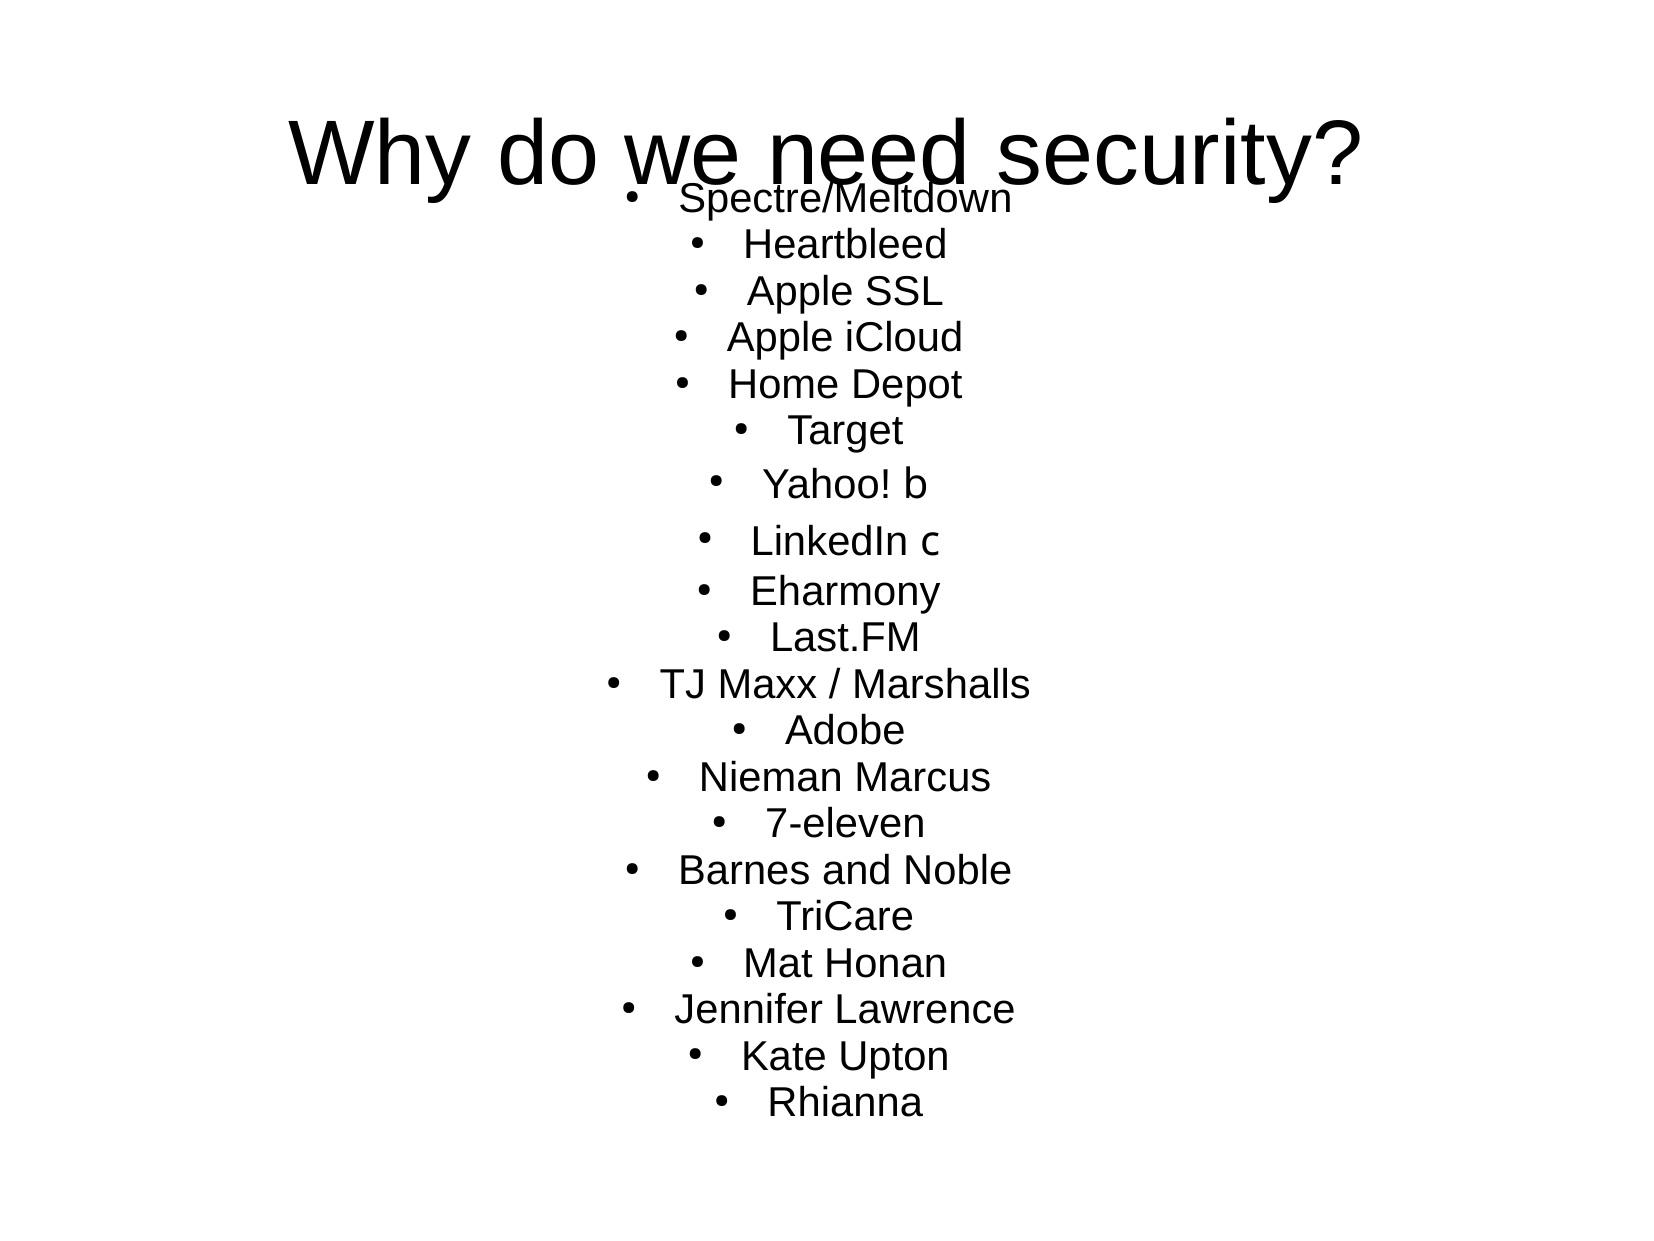

Spectre/Meltdown
Heartbleed
Apple SSL
Apple iCloud
Home Depot
Target
Yahoo! b
LinkedIn c
Eharmony
Last.FM
TJ Maxx / Marshalls
Adobe
Nieman Marcus
7-eleven
Barnes and Noble
TriCare
Mat Honan
Jennifer Lawrence
Kate Upton
Rhianna
# Why do we need security?